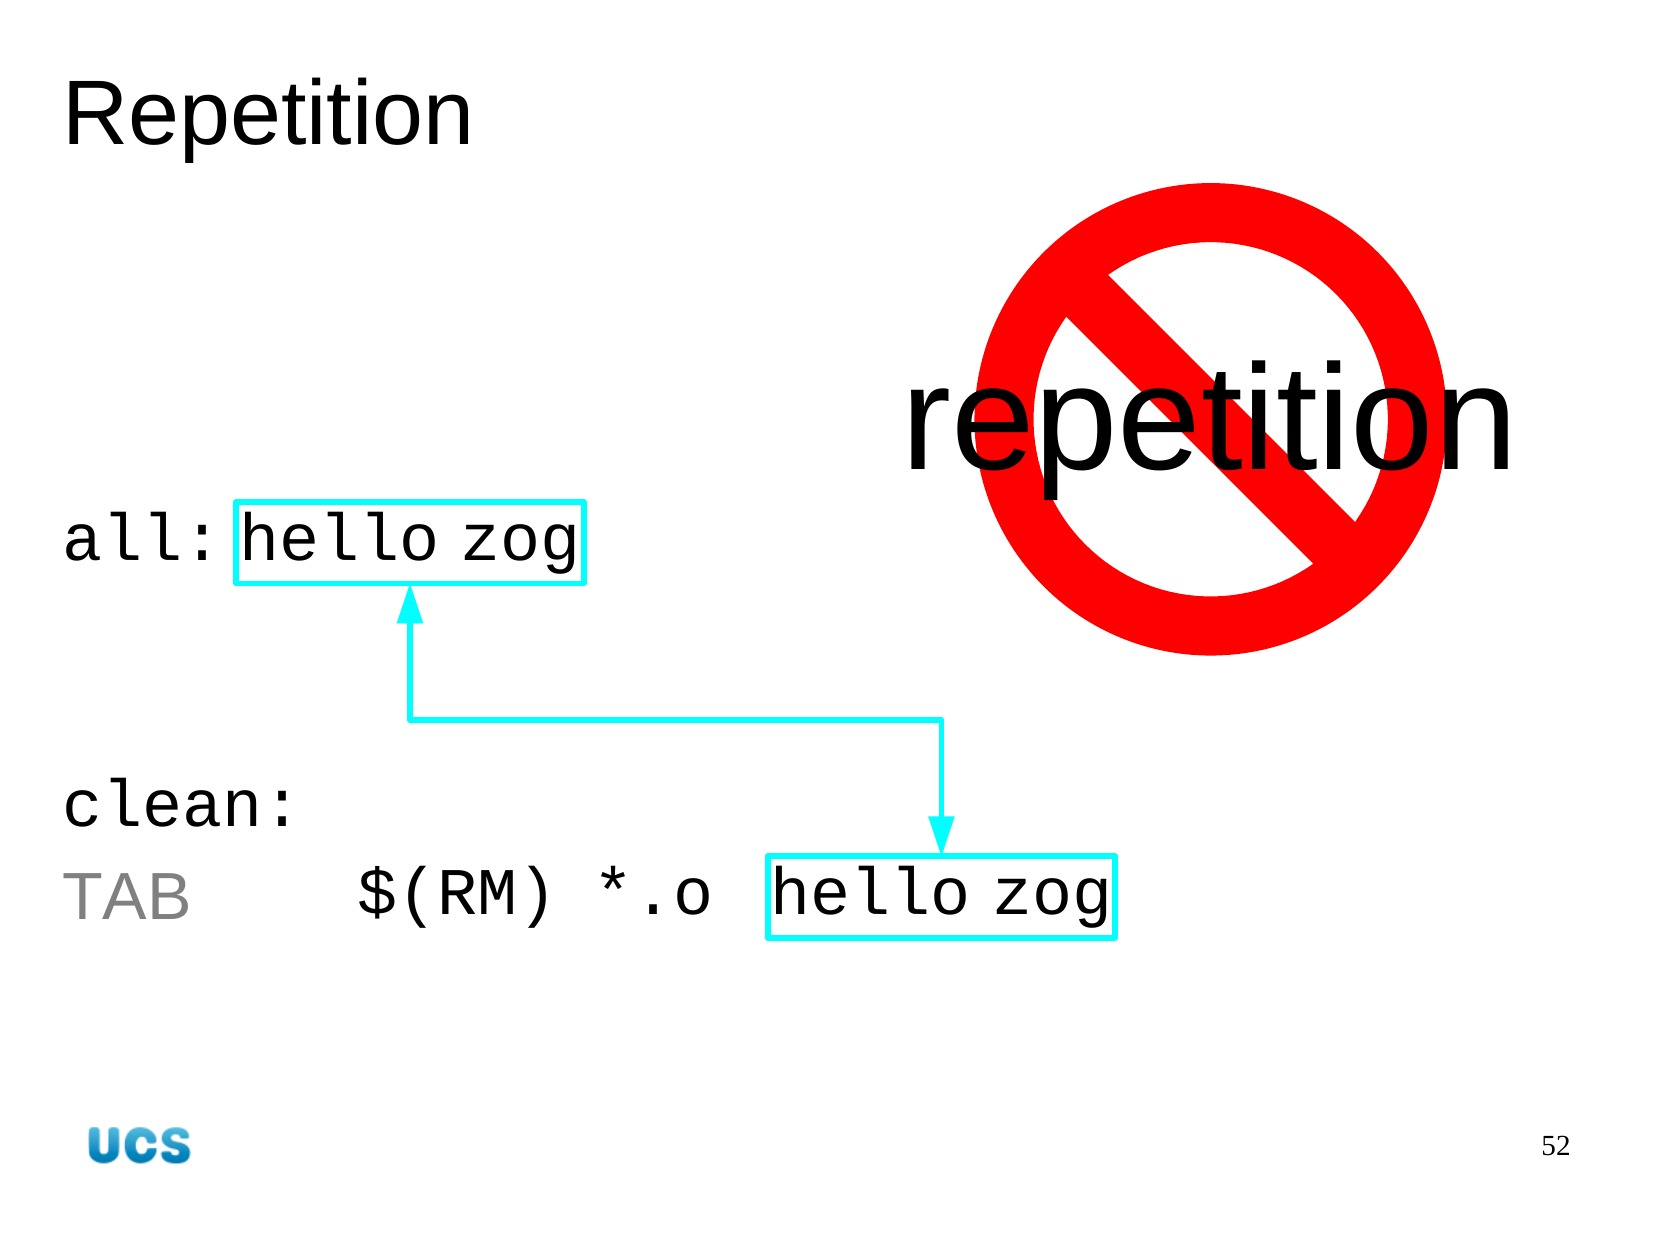

Repetition
 repetition
all:
hello	zog
clean:
TAB
$(RM)
*.o
hello	zog
52